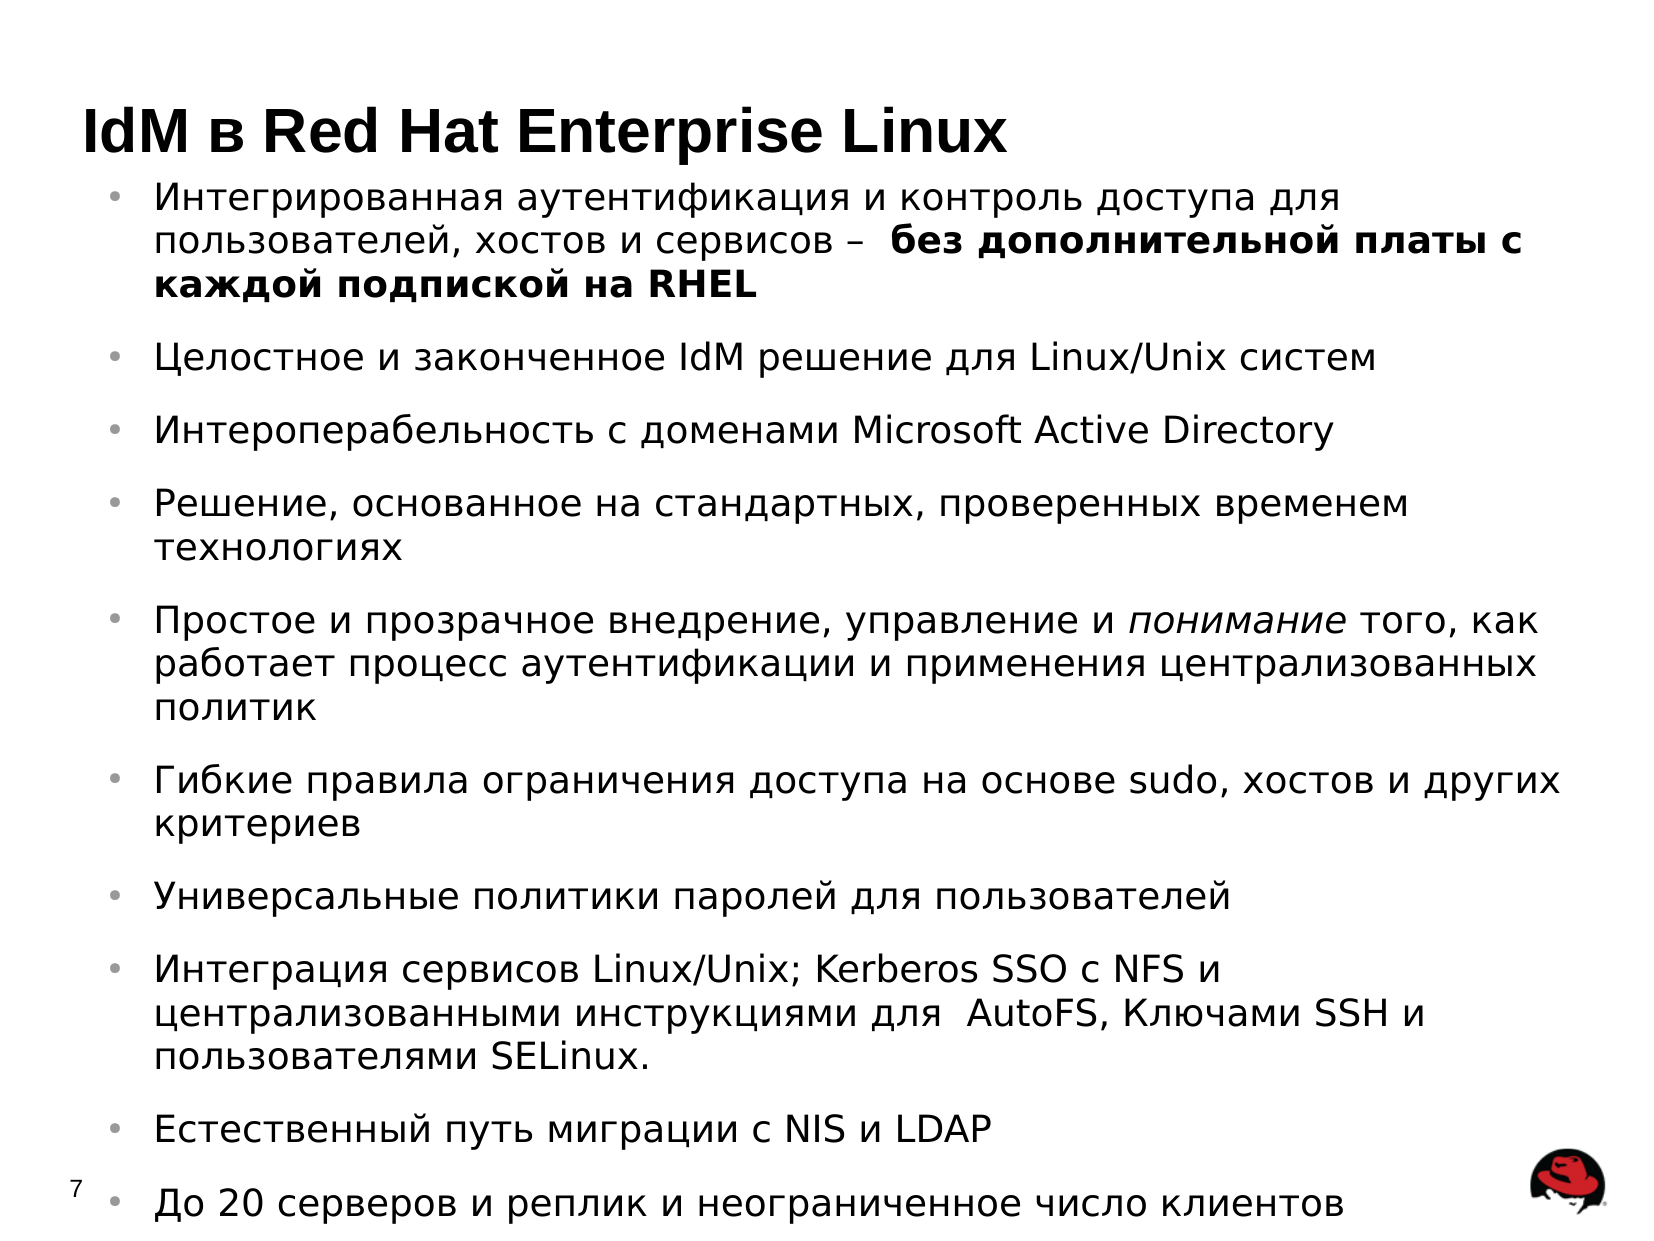

# IdM в Red Hat Enterprise Linux
Интегрированная аутентификация и контроль доступа для пользователей, хостов и сервисов – без дополнительной платы с каждой подпиской на RHEL
Целостное и законченное IdM решение для Linux/Unix систем
Интероперабельность с доменами Microsoft Active Directory
Решение, основанное на стандартных, проверенных временем технологиях
Простое и прозрачное внедрение, управление и понимание того, как работает процесс аутентификации и применения централизованных политик
Гибкие правила ограничения доступа на основе sudo, хостов и других критериев
Универсальные политики паролей для пользователей
Интеграция сервисов Linux/Unix; Kerberos SSO с NFS и централизованными инструкциями для AutoFS, Ключами SSH и пользователями SELinux.
Естественный путь миграции с NIS и LDAP
До 20 серверов и реплик и неограниченное число клиентов